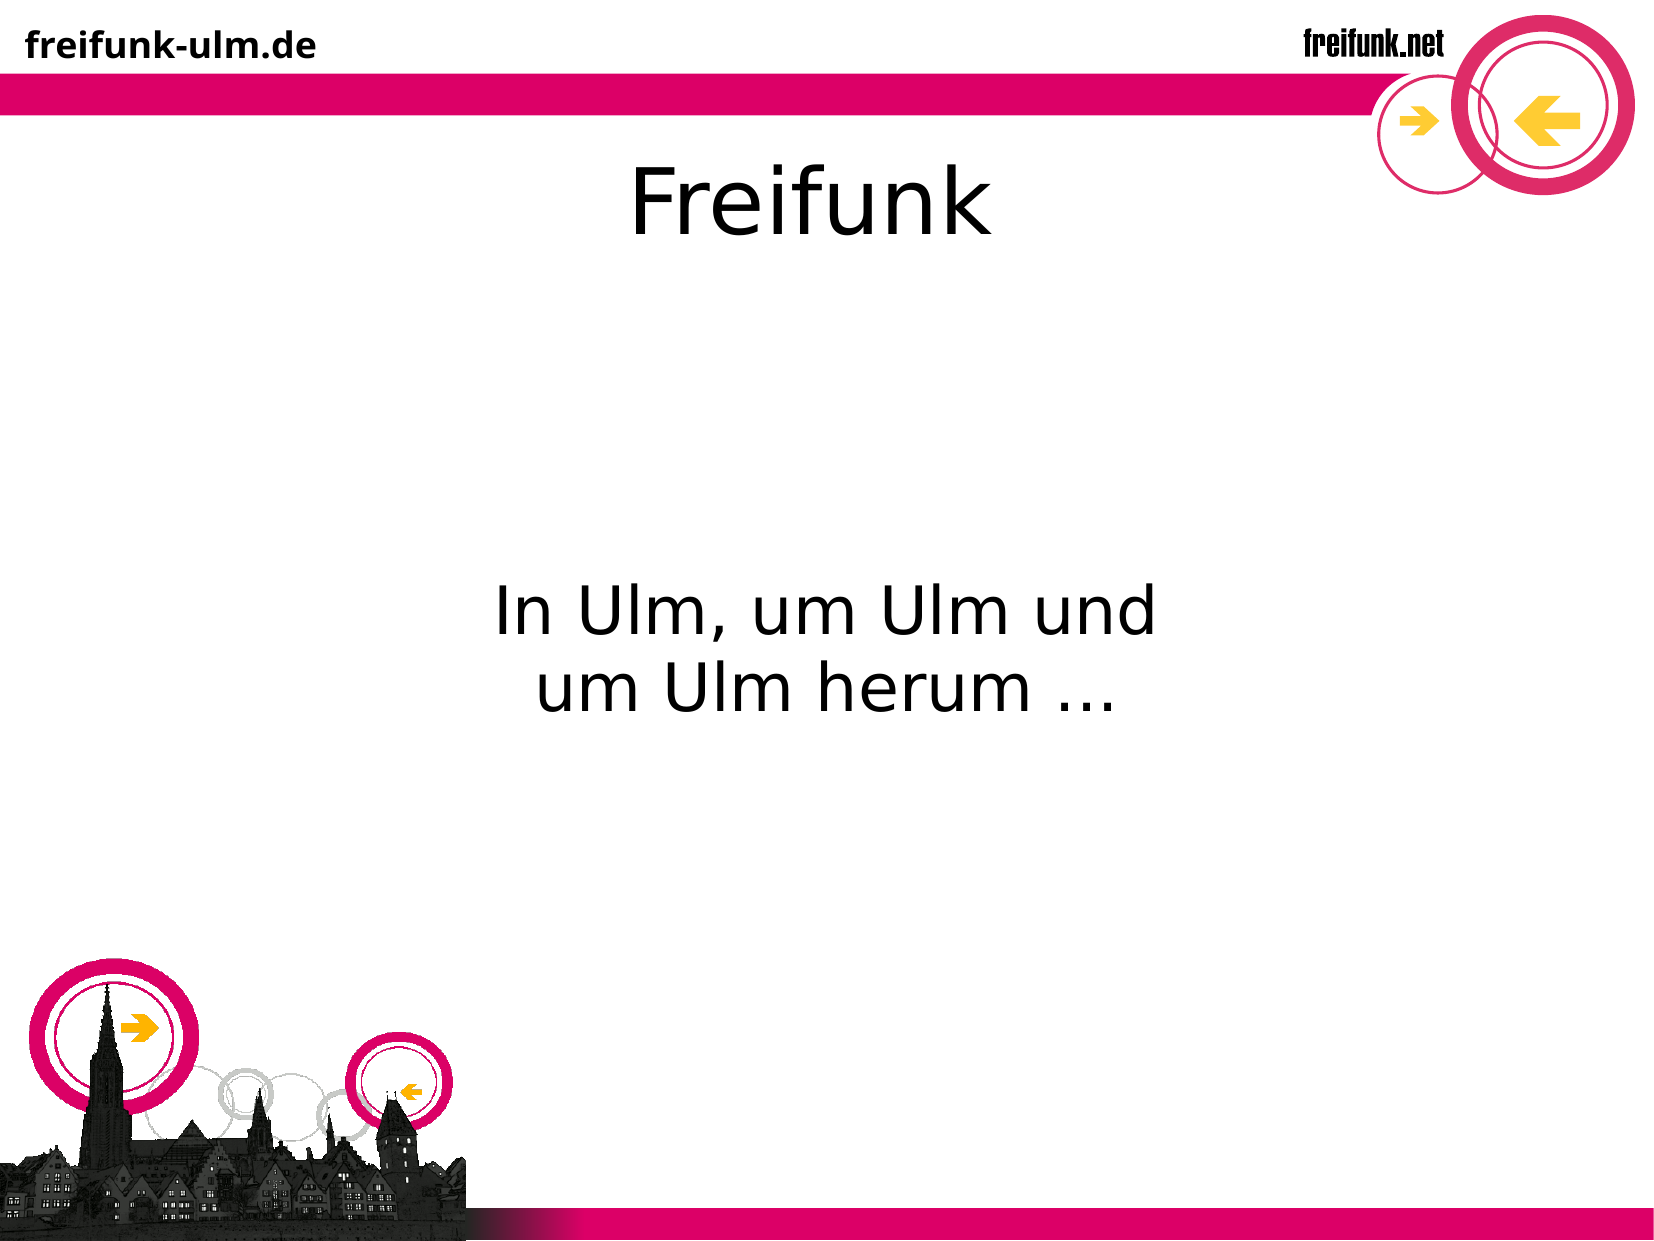

# Freifunk
In Ulm, um Ulm und
um Ulm herum ...